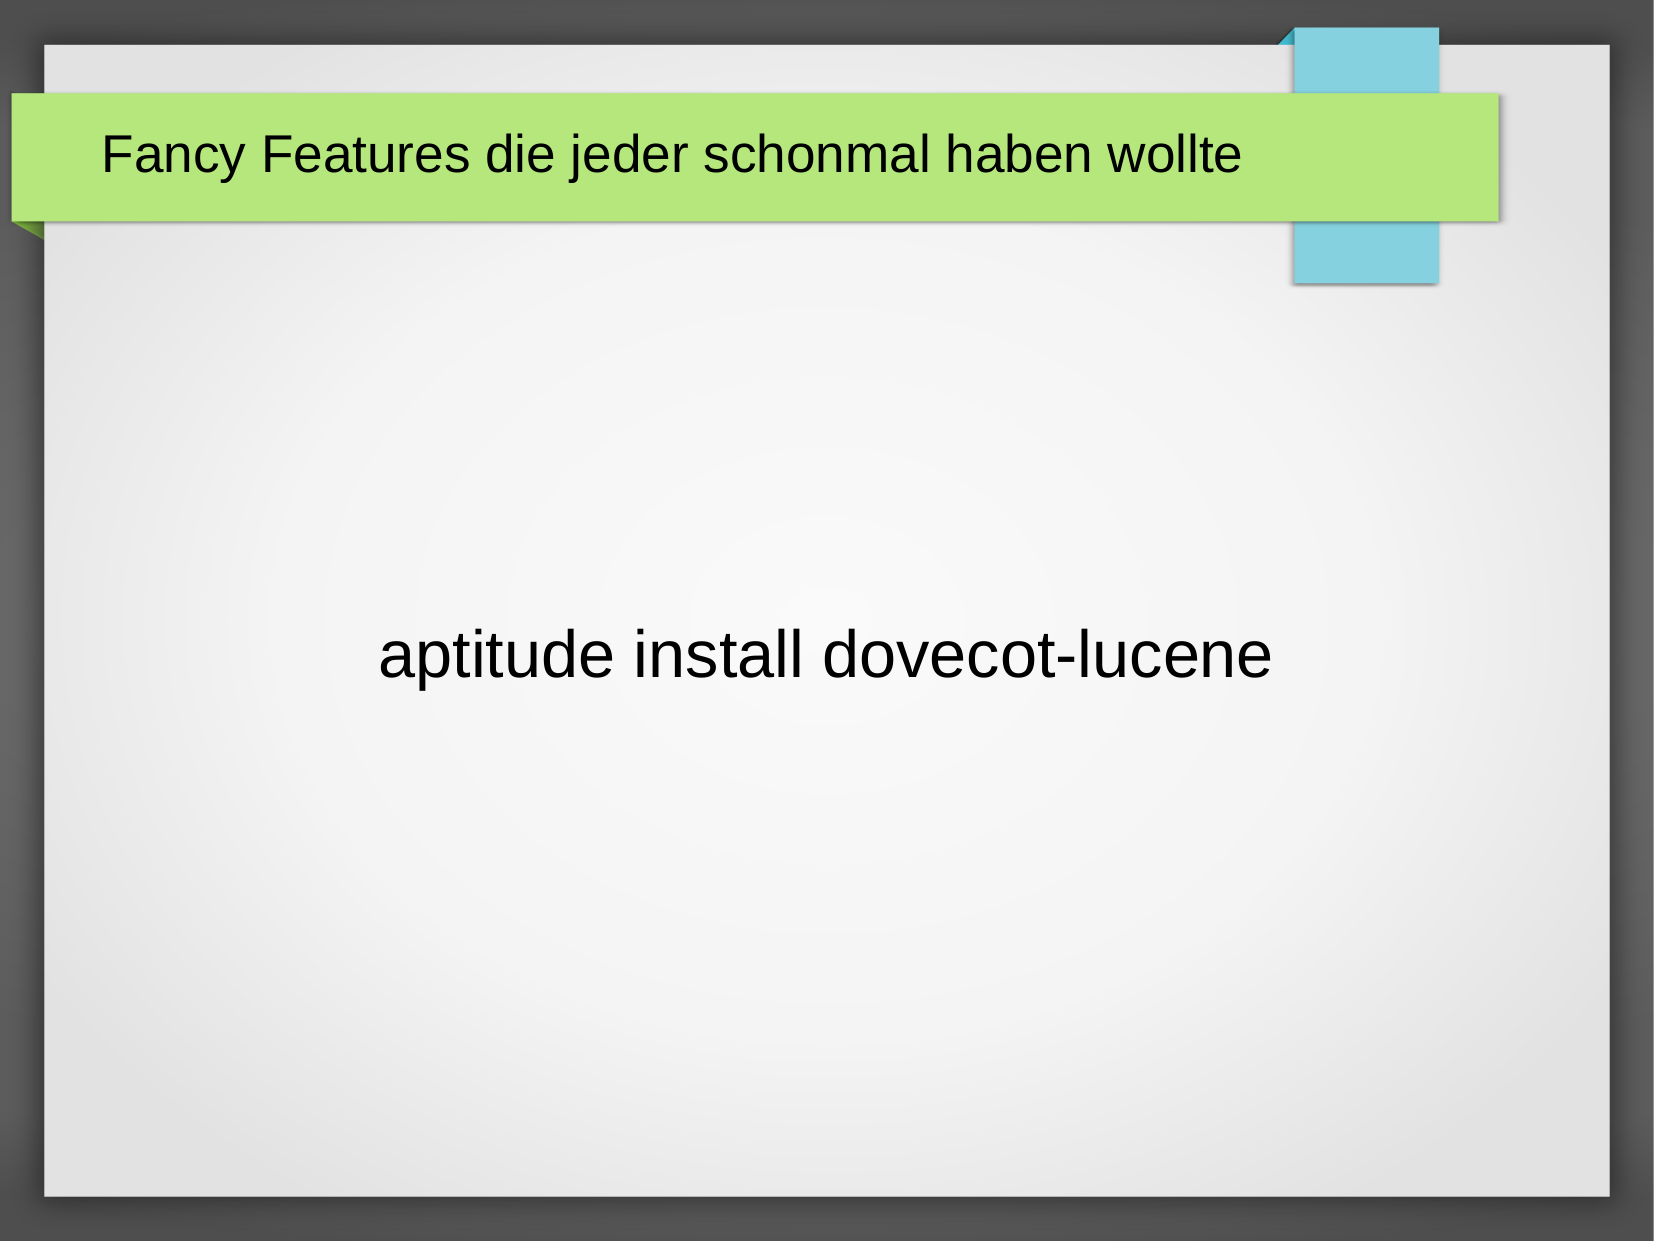

# Fancy Features die jeder schonmal haben wollte
aptitude install dovecot-lucene